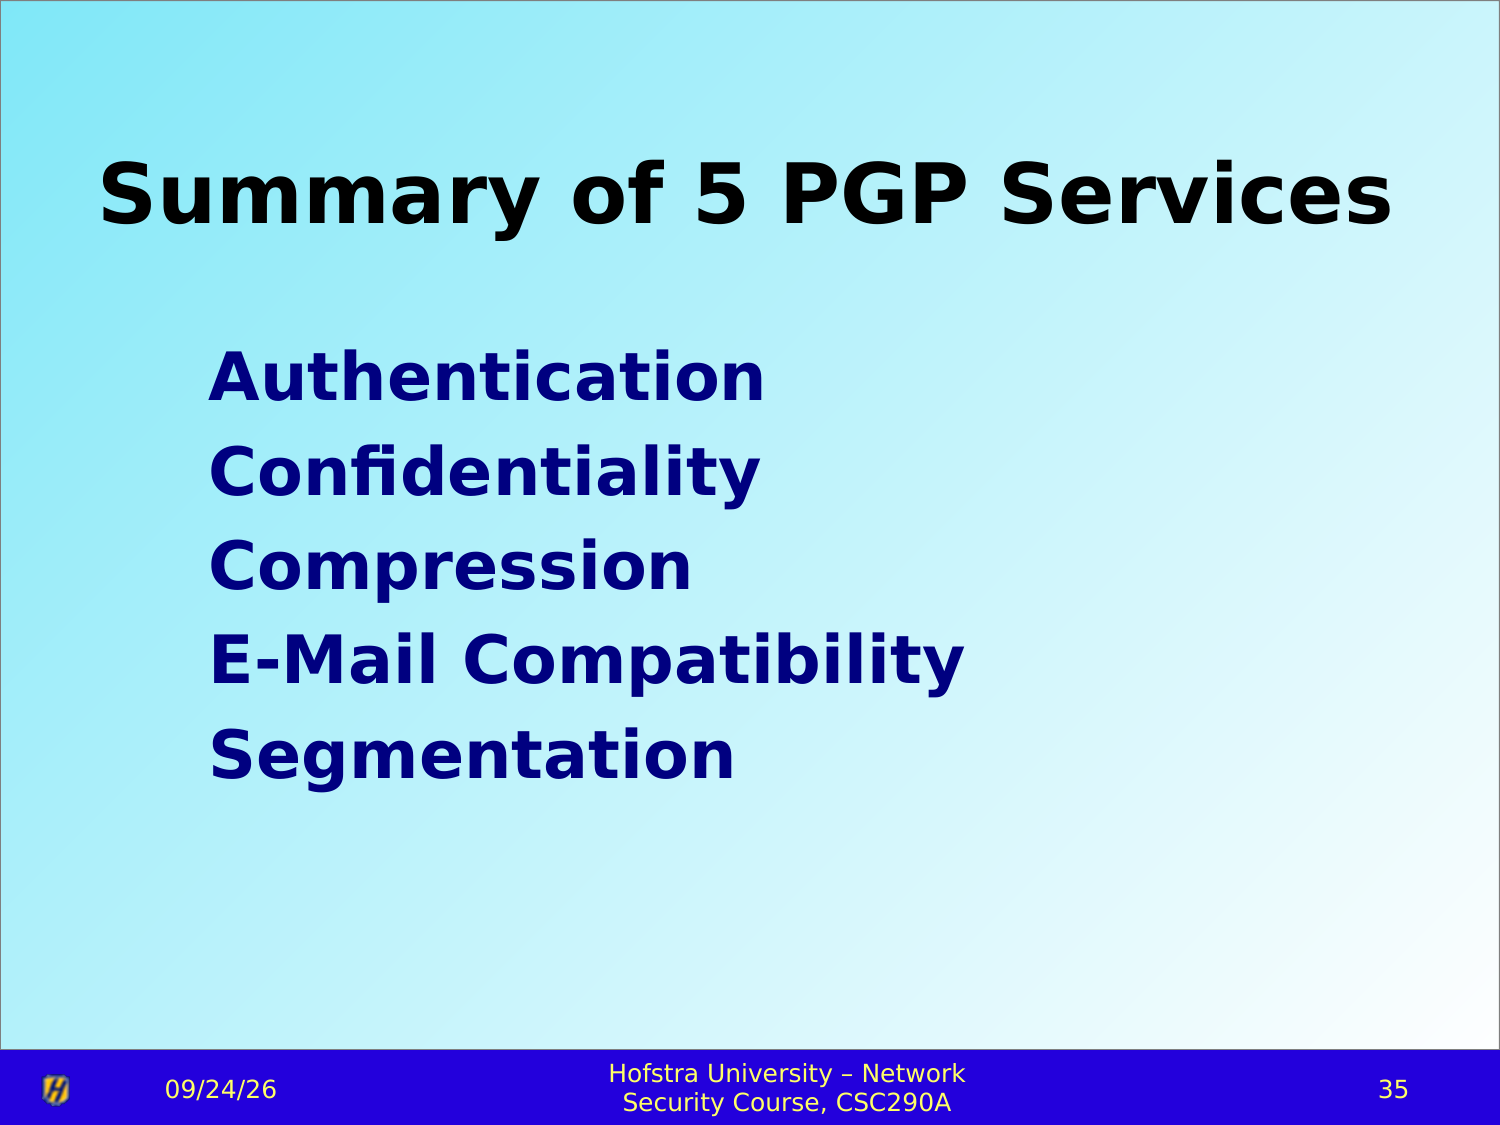

# Summary of 5 PGP Services
Authentication
Confidentiality
Compression
E-Mail Compatibility
Segmentation
35